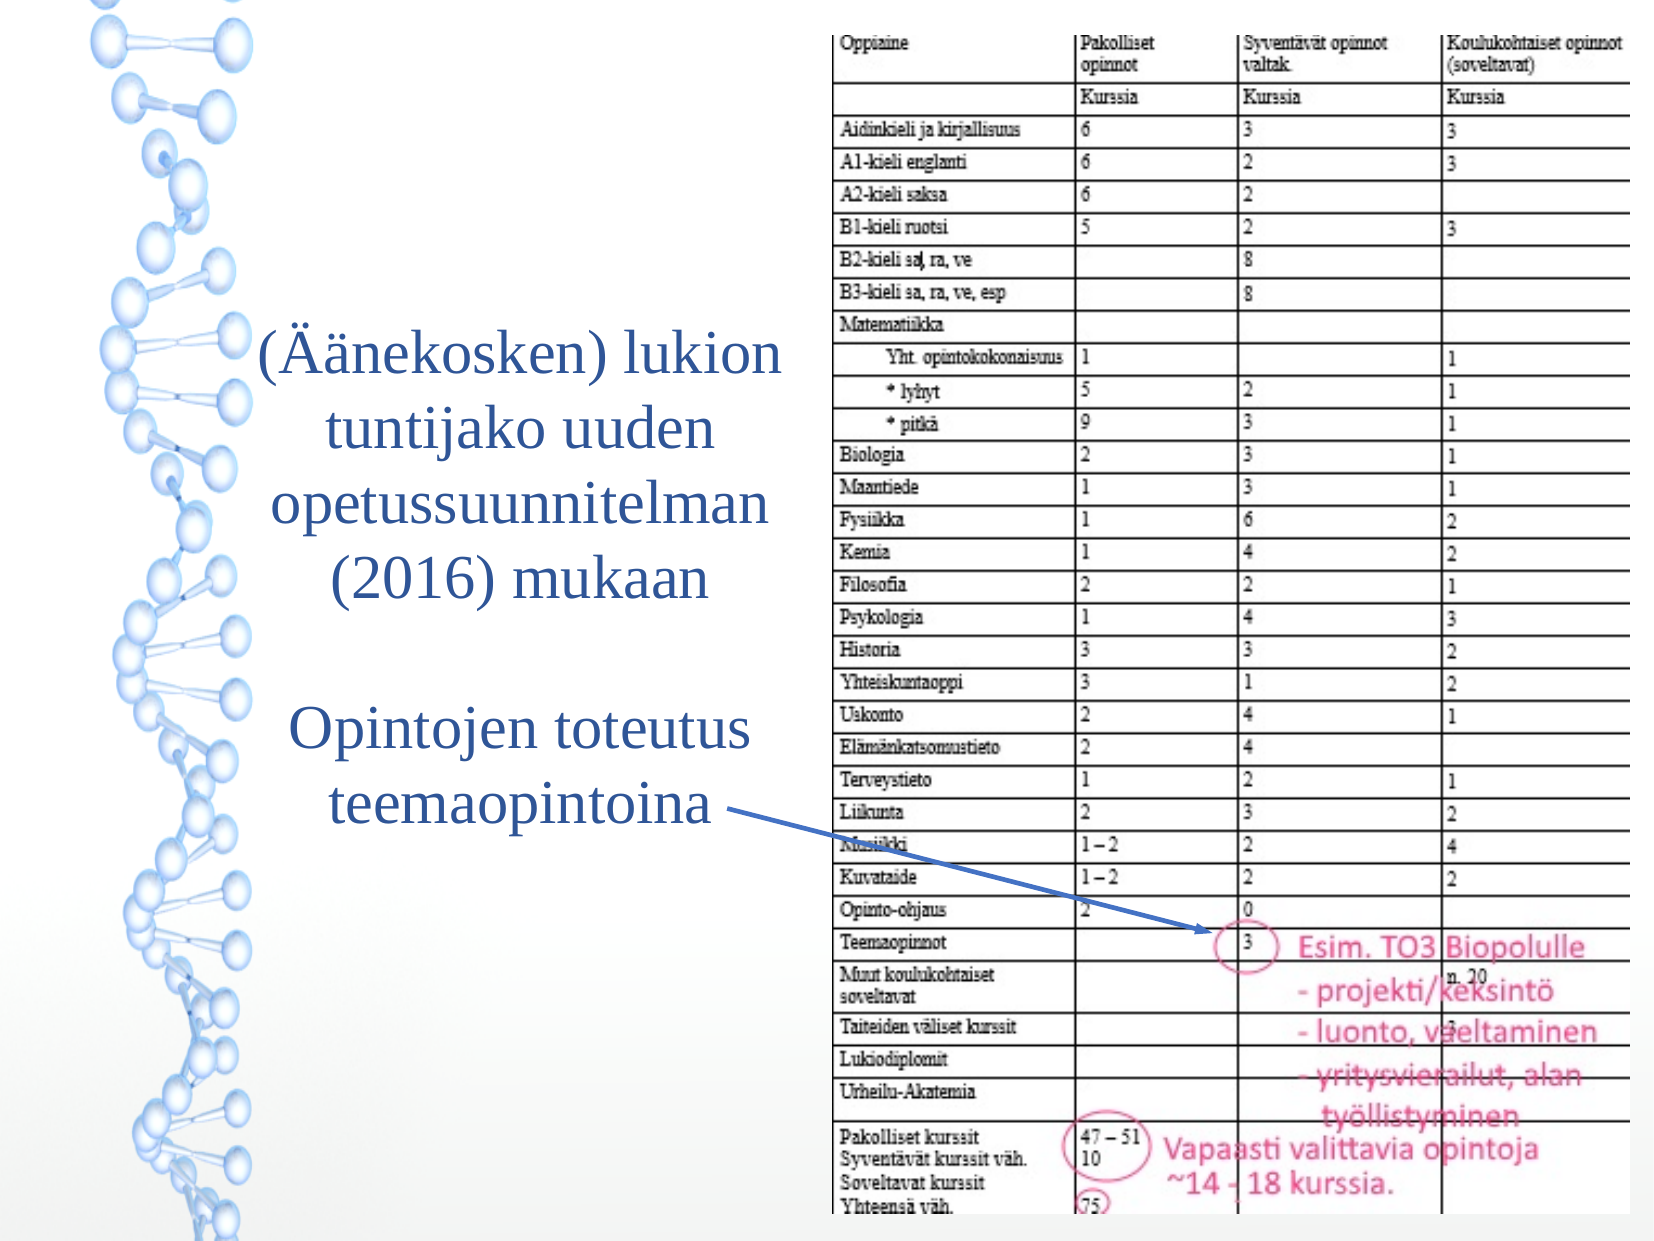

# (Äänekosken) lukion tuntijako uuden opetussuunnitelman (2016) mukaan Opintojen toteutus teemaopintoina